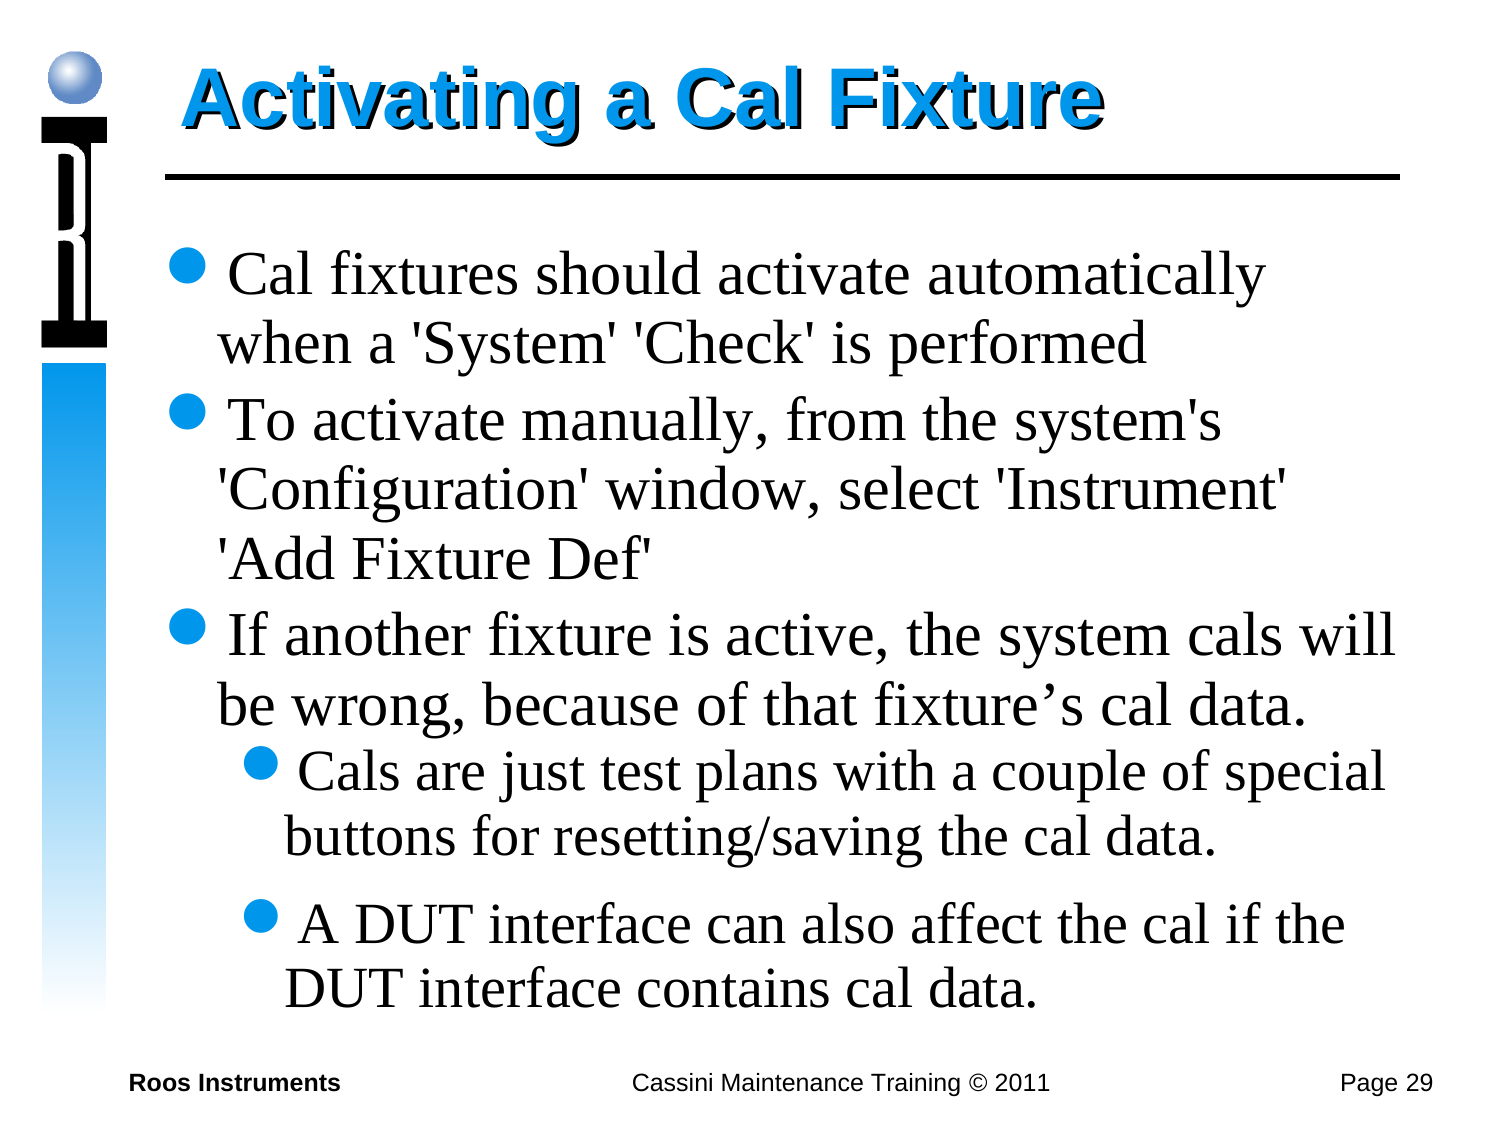

# Activating a Cal Fixture
Cal fixtures should activate automatically when a 'System' 'Check' is performed
To activate manually, from the system's 'Configuration' window, select 'Instrument' 'Add Fixture Def'
If another fixture is active, the system cals will be wrong, because of that fixture’s cal data.
Cals are just test plans with a couple of special buttons for resetting/saving the cal data.
A DUT interface can also affect the cal if the DUT interface contains cal data.